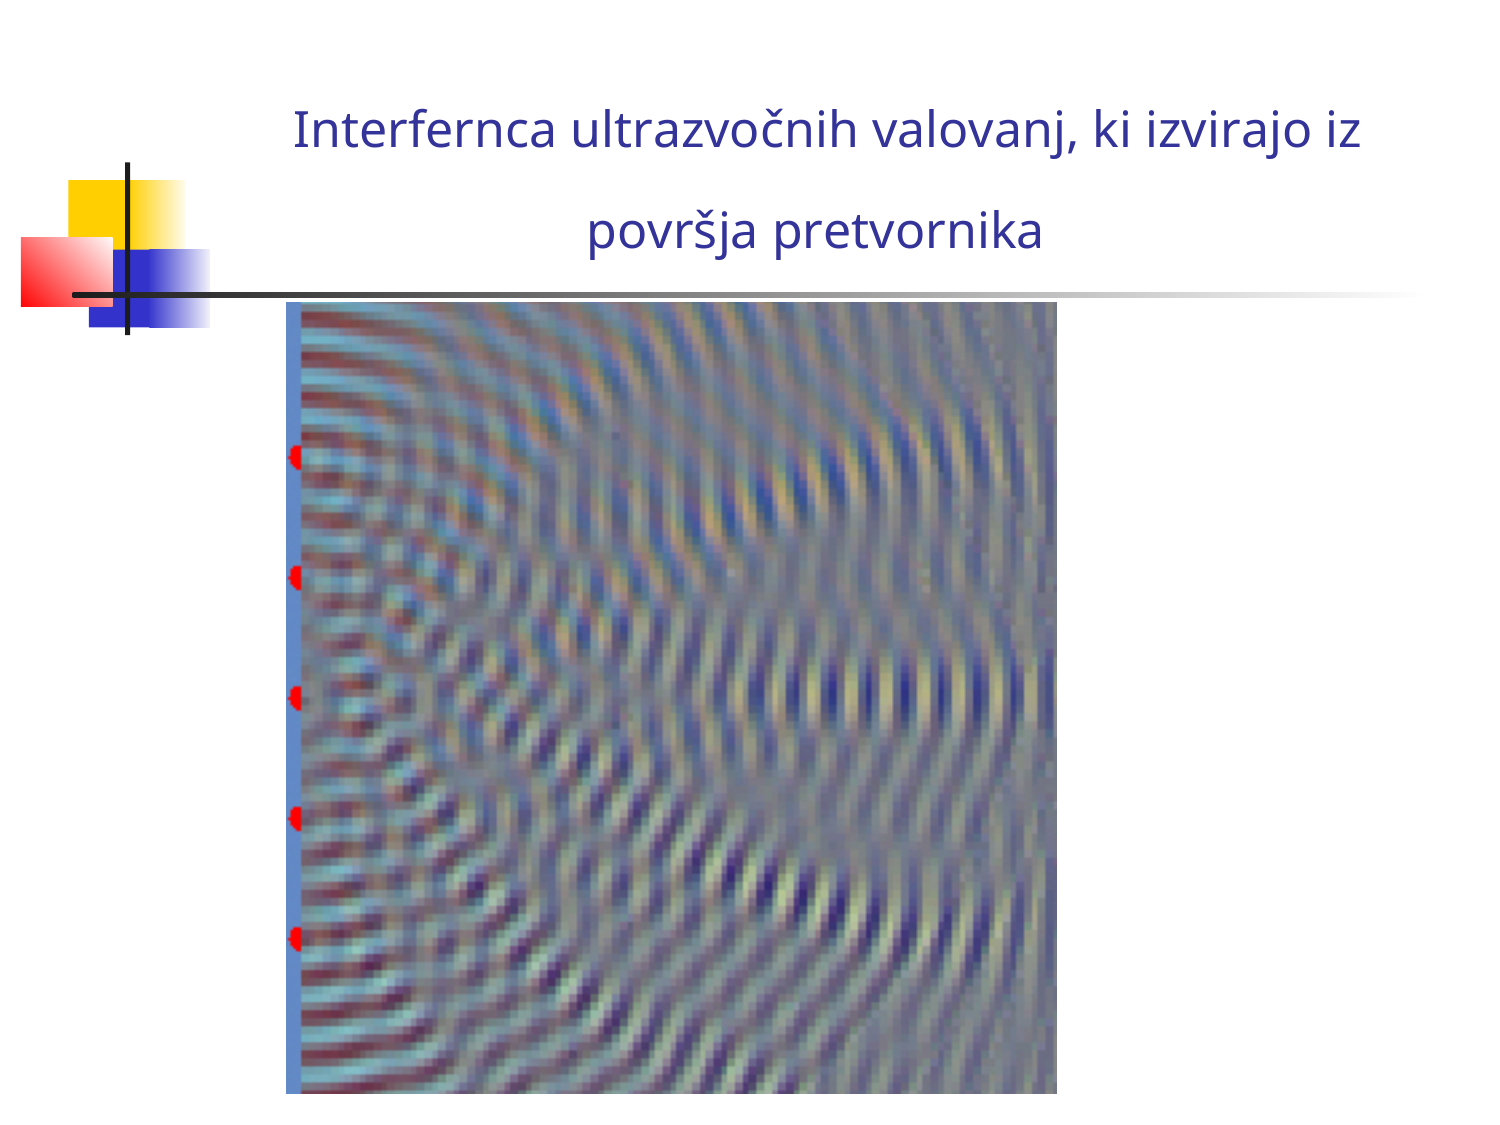

# Interfernca ultrazvočnih valovanj, ki izvirajo iz površja pretvornika